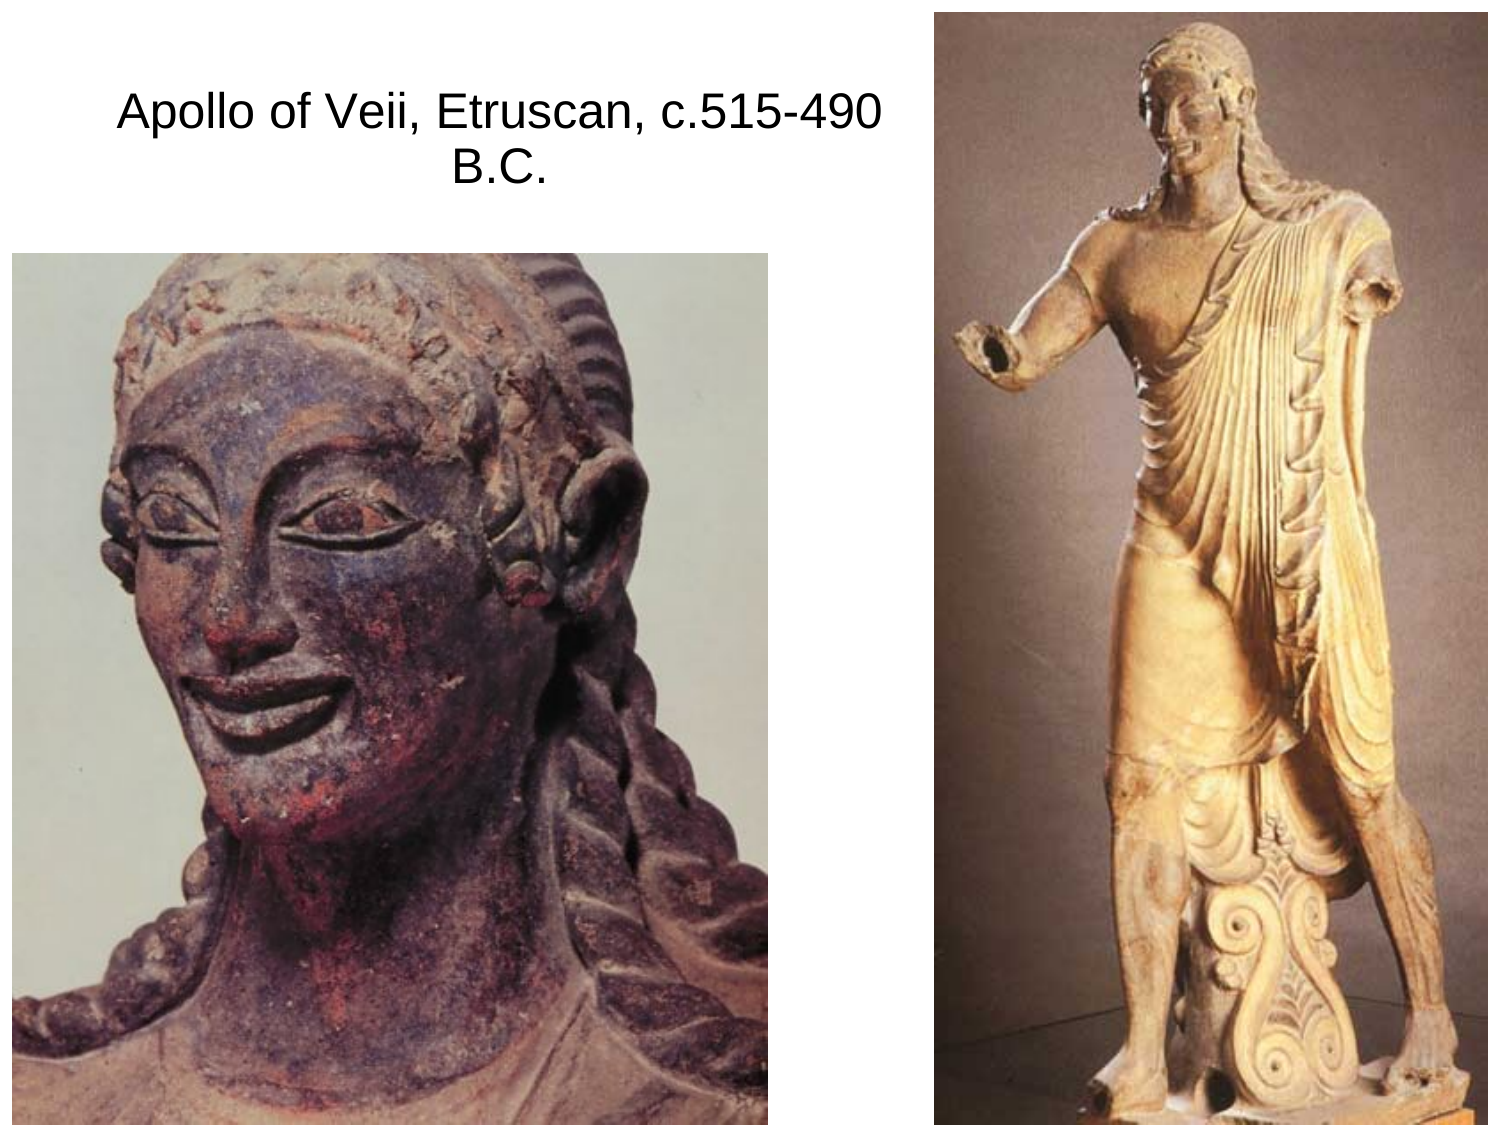

# Apollo of Veii, Etruscan, c.515-490 B.C.